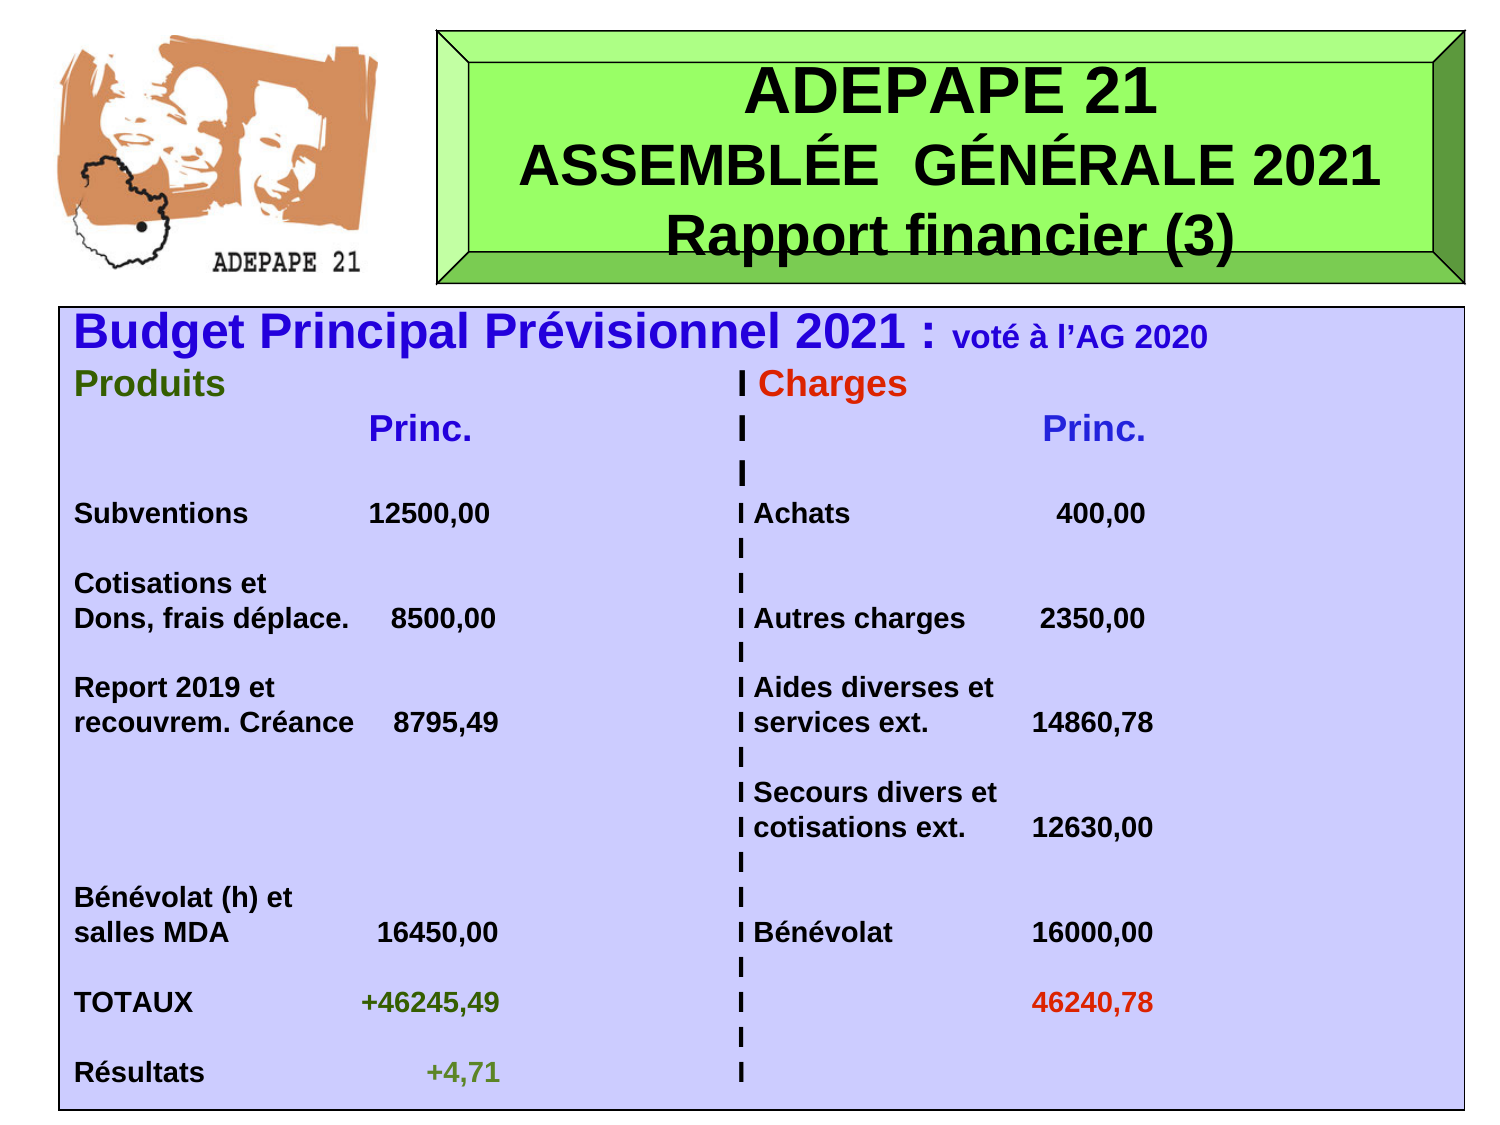

ADEPAPE 21
ASSEMBLÉE GÉNÉRALE 2021
Rapport financier (3)
Budget Principal Prévisionnel 2021 : voté à l’AG 2020
Produits							I Charges
				Princ.				I				 Princ.
									I
Subventions		12500,00				I Achats			 400,00
									I
Cotisations et							I
Dons, frais déplace. 8500,00				I Autres charges	 2350,00
									I
Report 2019 et							I Aides diverses et
recouvrem. Créance	 8795,49				I services ext.		14860,78
									I
									I Secours divers et
									I cotisations ext.	12630,00
									I
Bénévolat (h) et	 	 			 		I
salles MDA		 16450,00				I Bénévolat		16000,00
									I
TOTAUX		 +46245,49				I 				46240,78
									I
Résultats			 +4,71			 I